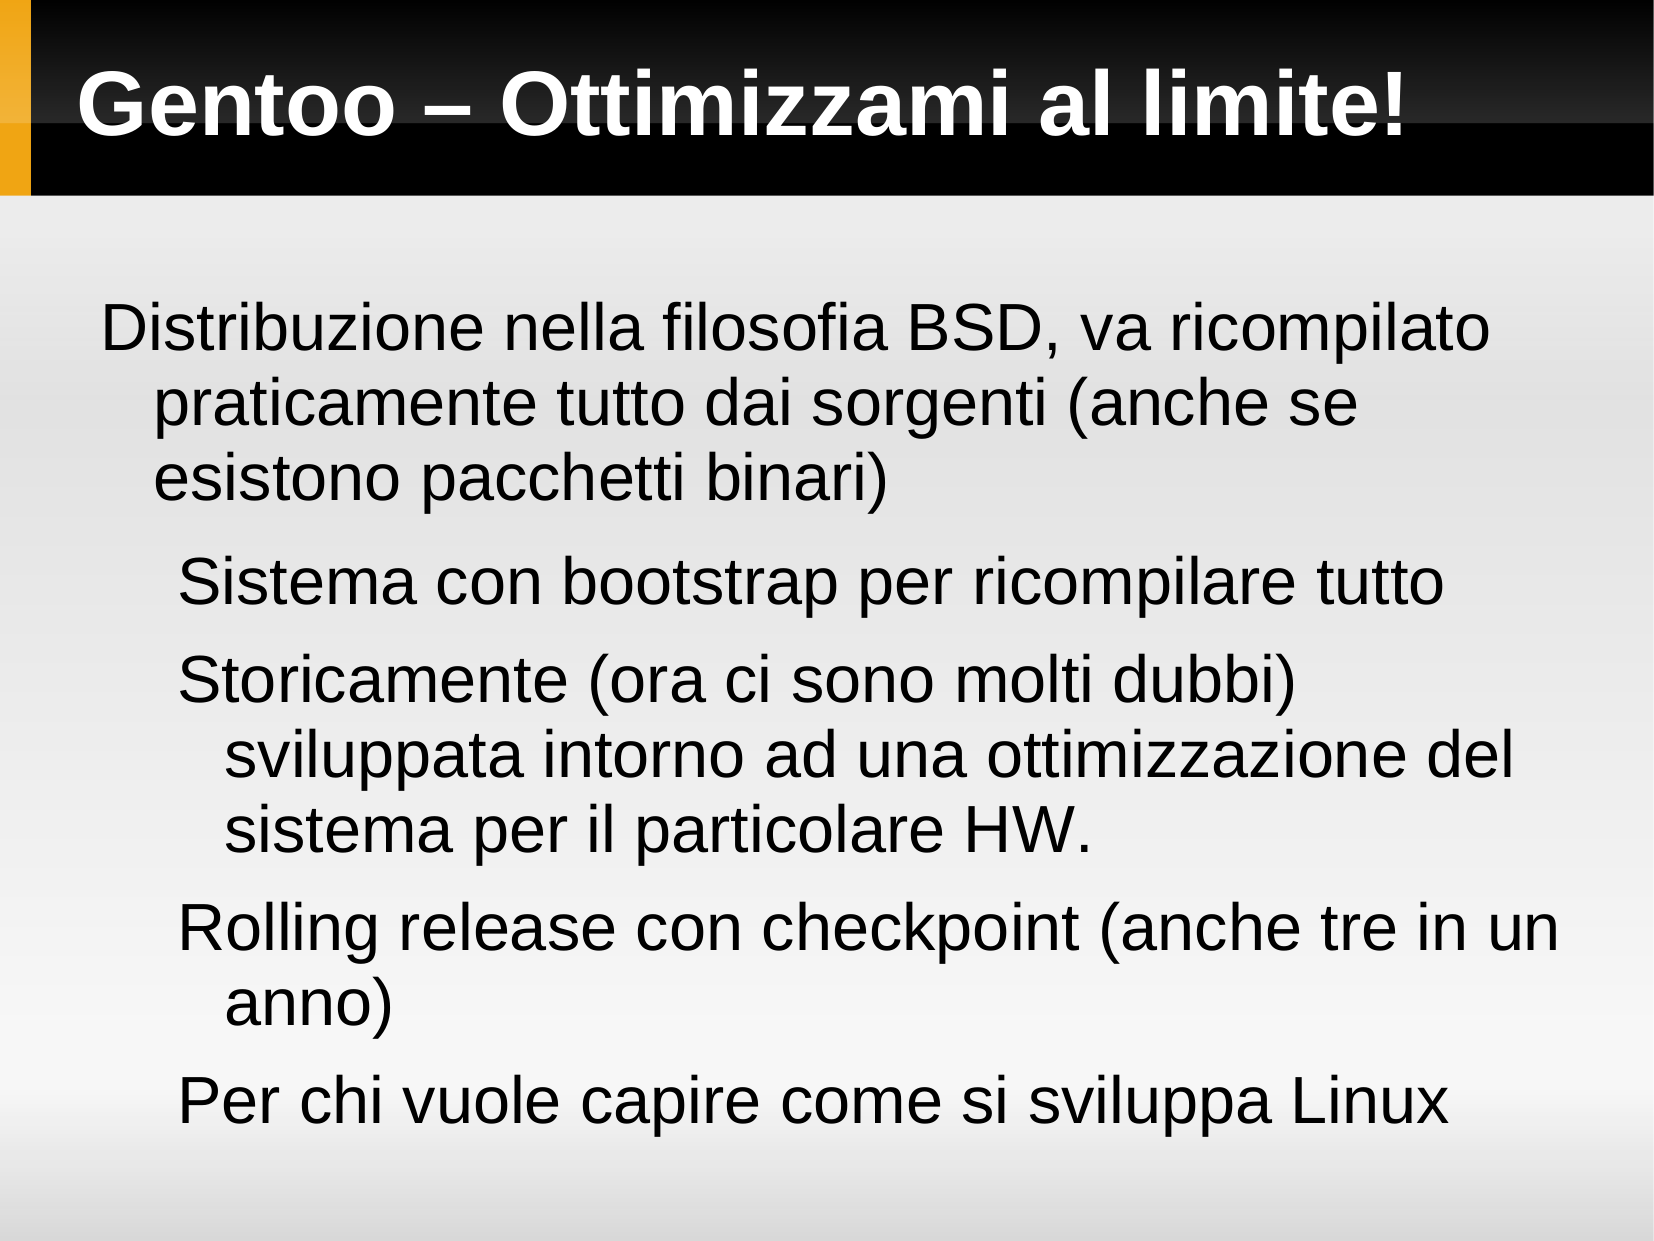

# Gentoo – Ottimizzami al limite!
Distribuzione nella filosofia BSD, va ricompilato praticamente tutto dai sorgenti (anche se esistono pacchetti binari)
Sistema con bootstrap per ricompilare tutto
Storicamente (ora ci sono molti dubbi) sviluppata intorno ad una ottimizzazione del sistema per il particolare HW.
Rolling release con checkpoint (anche tre in un anno)
Per chi vuole capire come si sviluppa Linux